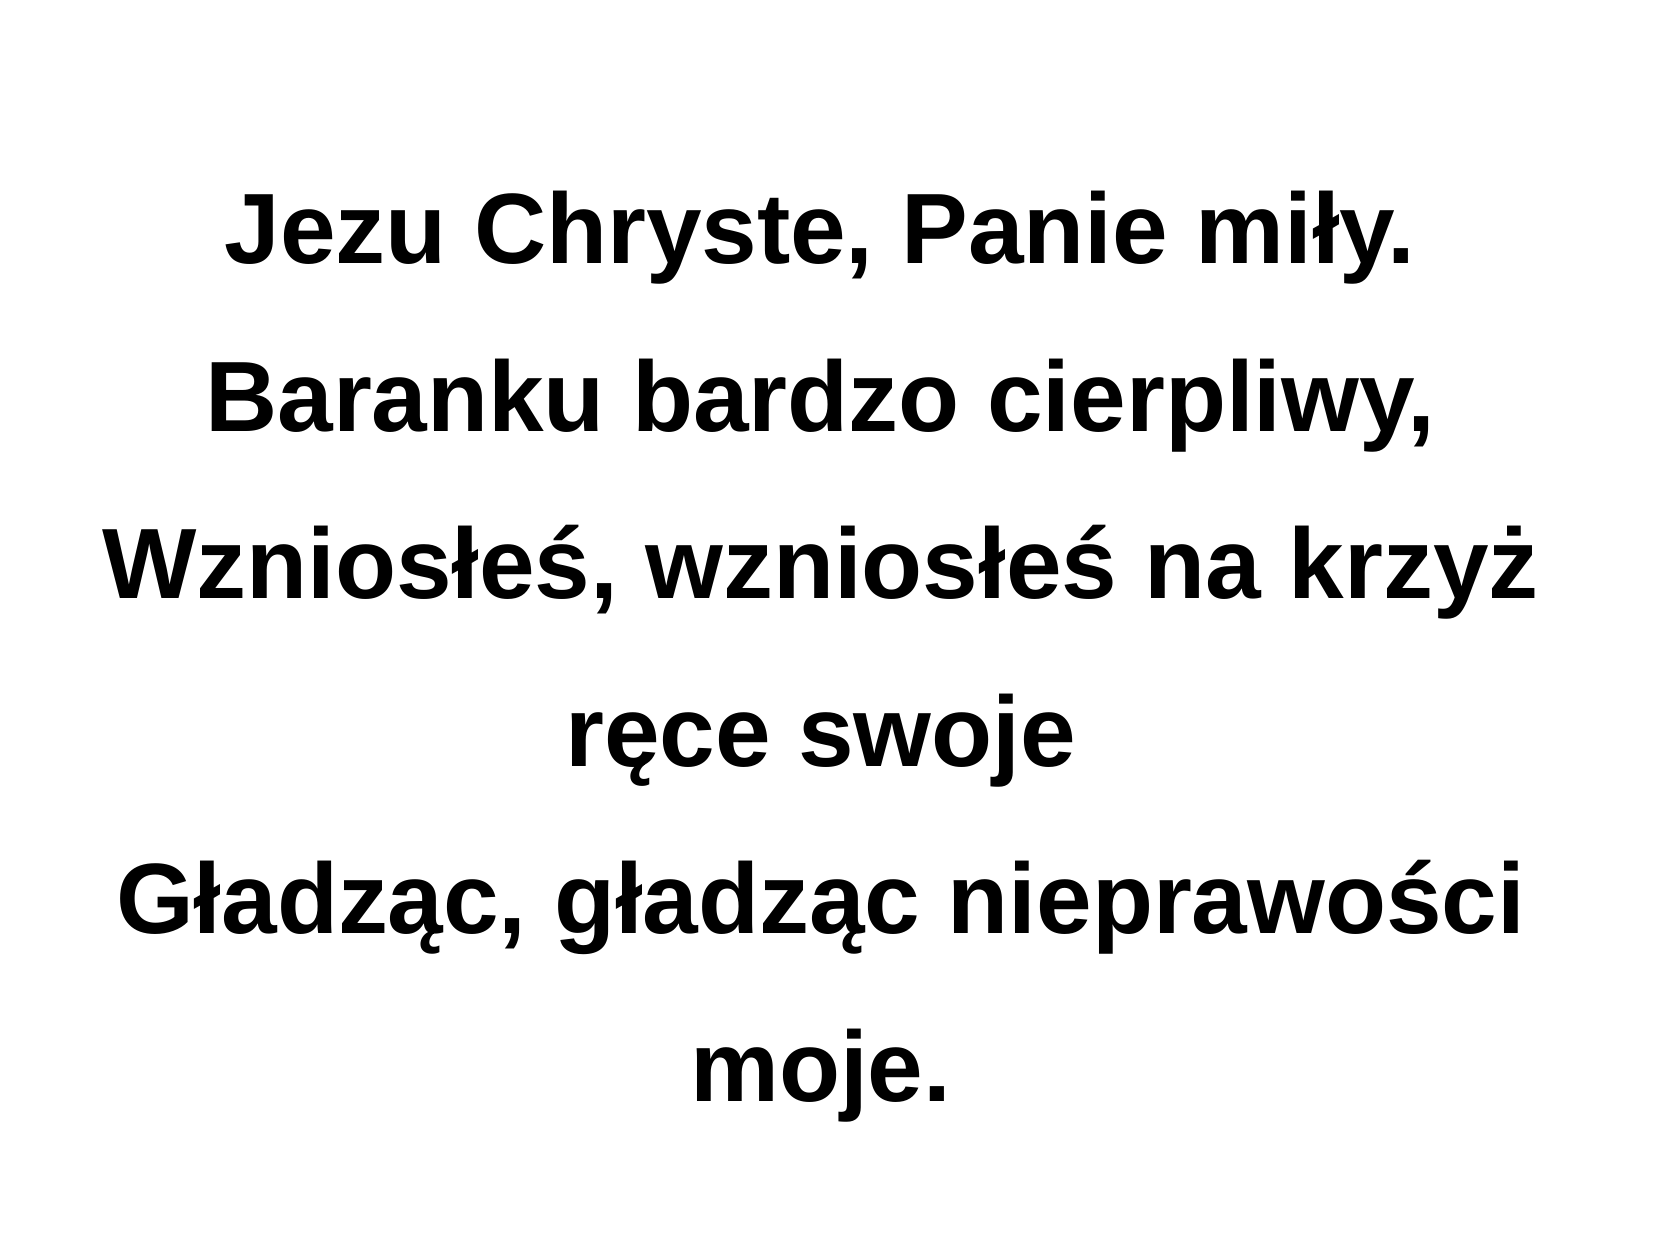

# Jezu Chryste, Panie miły.
Baranku bardzo cierpliwy,
Wzniosłeś, wzniosłeś na krzyż ręce swoje
Gładząc, gładząc nieprawości moje.